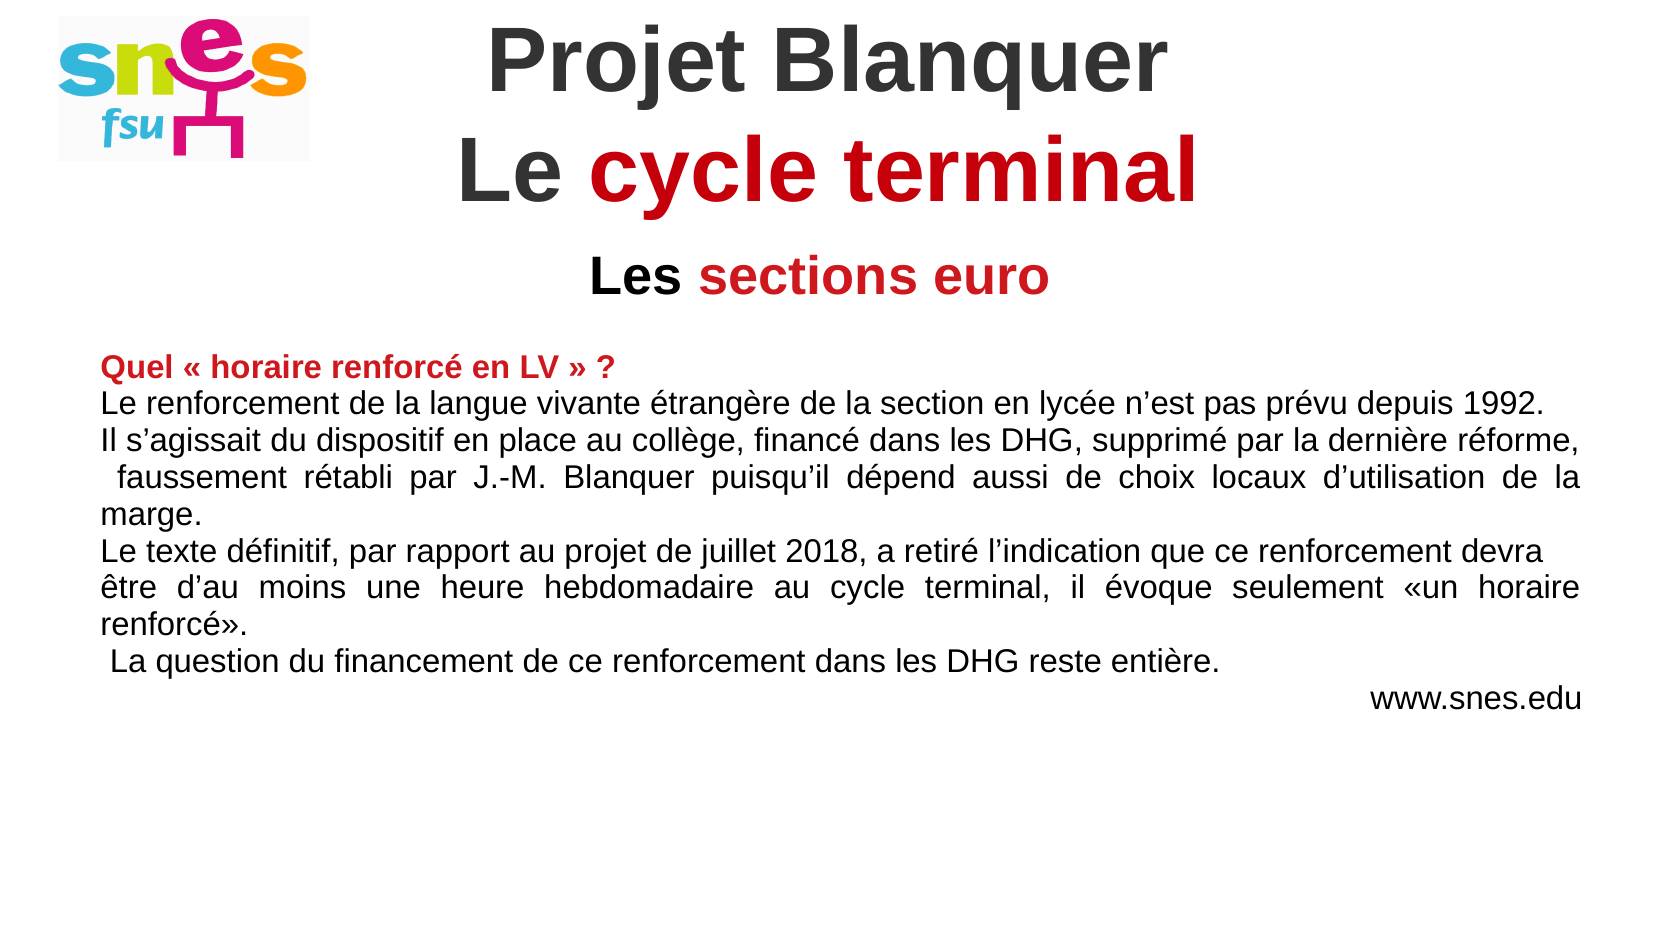

# Projet Blanquer Le cycle terminal
Les sections euro
Quel « horaire renforcé en LV » ?
Le renforcement de la langue vivante étrangère de la section en lycée n’est pas prévu depuis 1992.
Il s’agissait du dispositif en place au collège, financé dans les DHG, supprimé par la dernière réforme,
 faussement rétabli par J.-M. Blanquer puisqu’il dépend aussi de choix locaux d’utilisation de la marge.
Le texte définitif, par rapport au projet de juillet 2018, a retiré l’indication que ce renforcement devra
être d’au moins une heure hebdomadaire au cycle terminal, il évoque seulement «un horaire renforcé».
 La question du financement de ce renforcement dans les DHG reste entière.
www.snes.edu